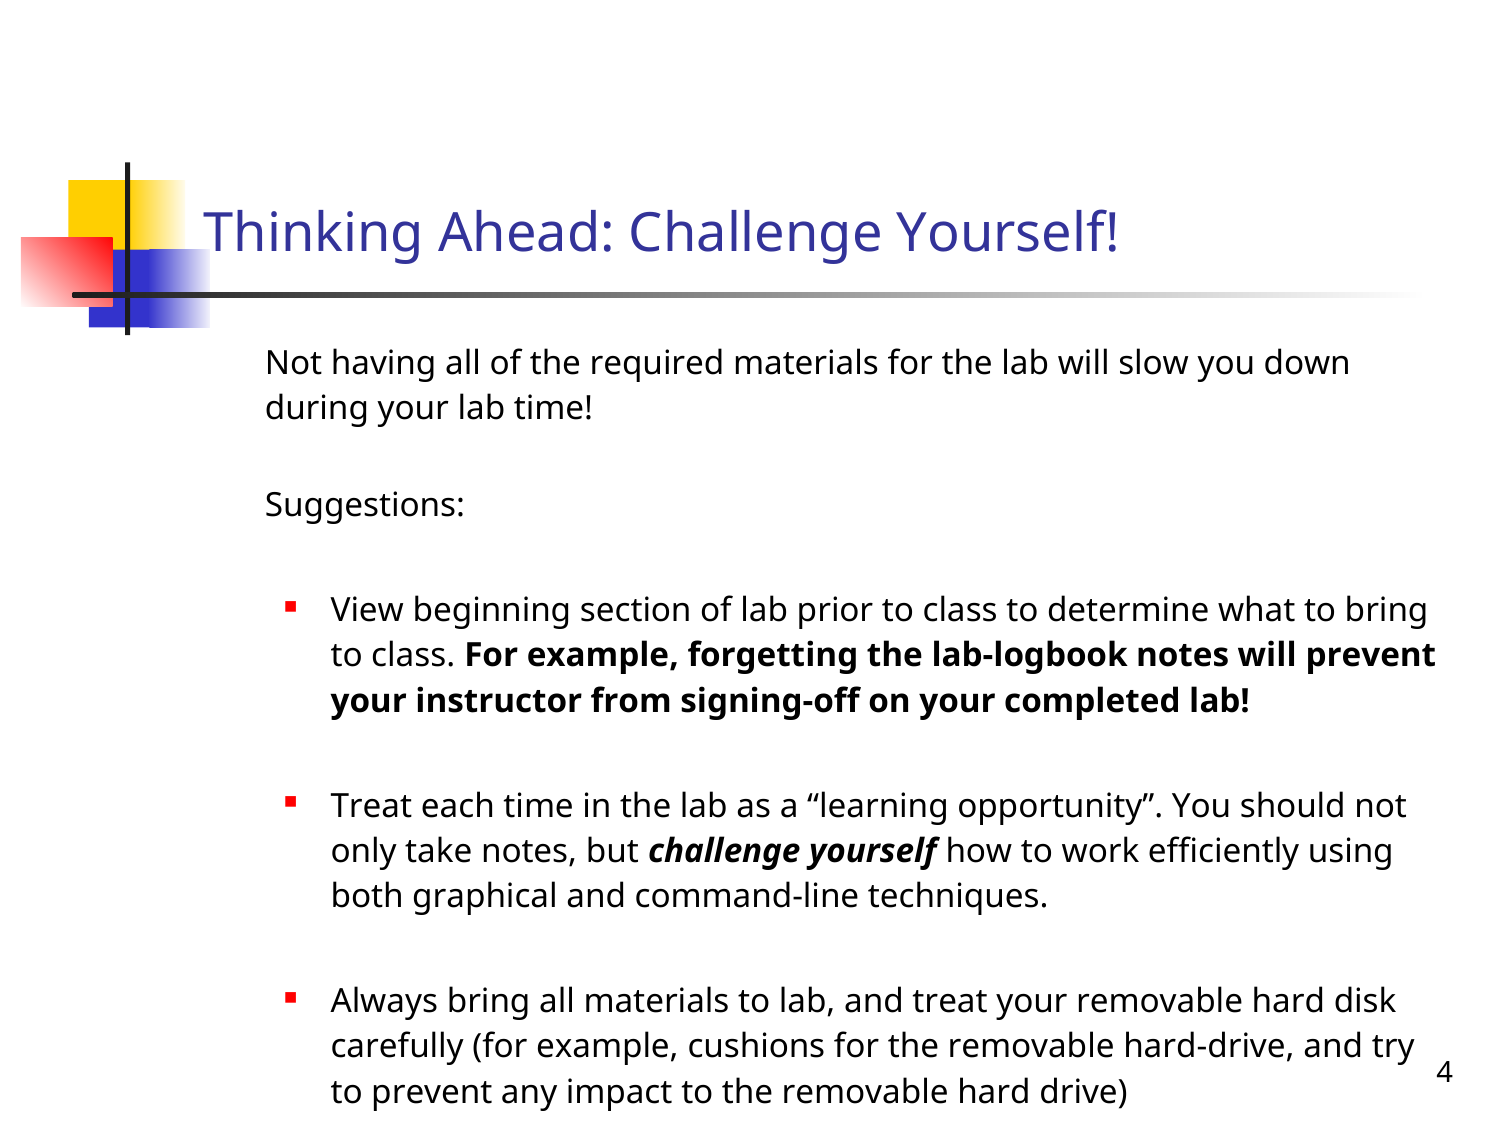

# Thinking Ahead: Challenge Yourself!
Not having all of the required materials for the lab will slow you down during your lab time!
Suggestions:
View beginning section of lab prior to class to determine what to bring to class. For example, forgetting the lab-logbook notes will prevent your instructor from signing-off on your completed lab!
Treat each time in the lab as a “learning opportunity”. You should not only take notes, but challenge yourself how to work efficiently using both graphical and command-line techniques.
Always bring all materials to lab, and treat your removable hard disk carefully (for example, cushions for the removable hard-drive, and try to prevent any impact to the removable hard drive)
4